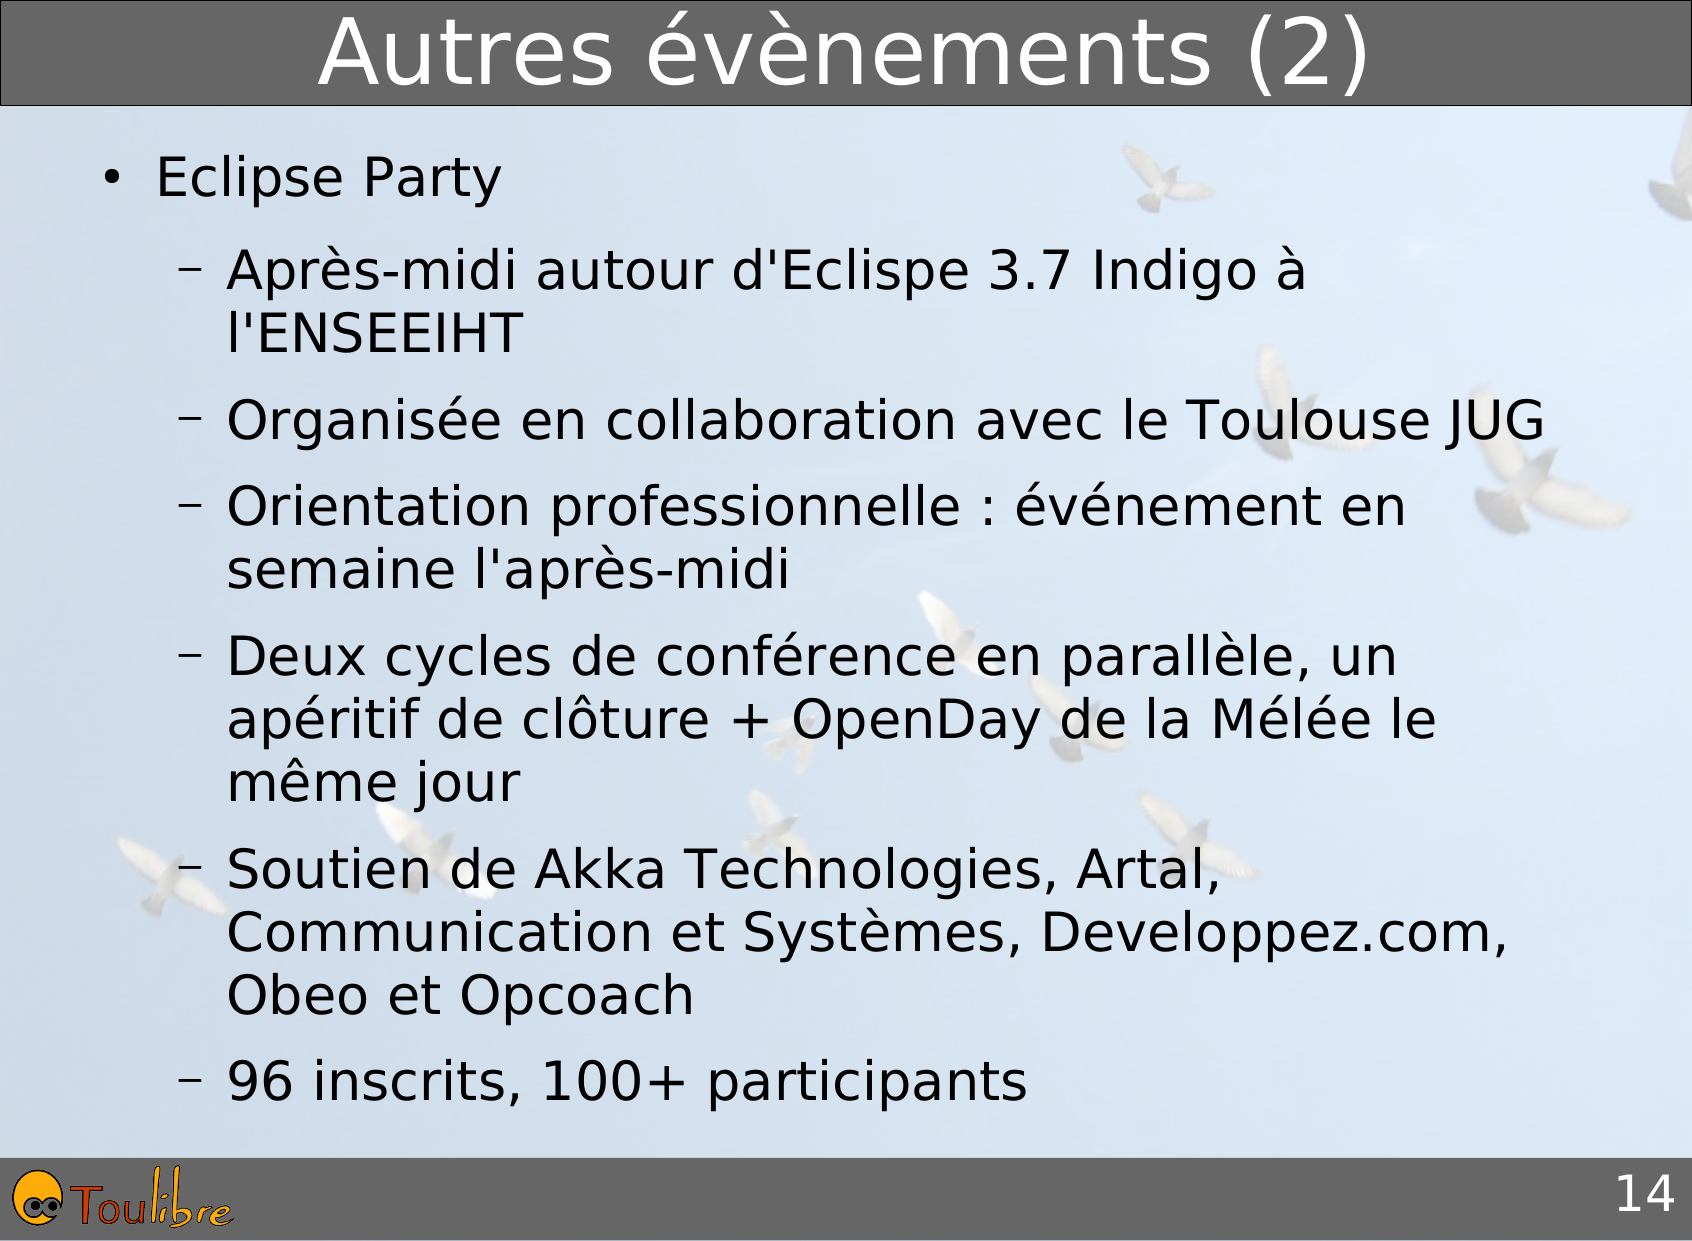

# Autres évènements (2)
Eclipse Party
Après-midi autour d'Eclispe 3.7 Indigo à l'ENSEEIHT
Organisée en collaboration avec le Toulouse JUG
Orientation professionnelle : événement en semaine l'après-midi
Deux cycles de conférence en parallèle, un apéritif de clôture + OpenDay de la Mélée le même jour
Soutien de Akka Technologies, Artal, Communication et Systèmes, Developpez.com, Obeo et Opcoach
96 inscrits, 100+ participants